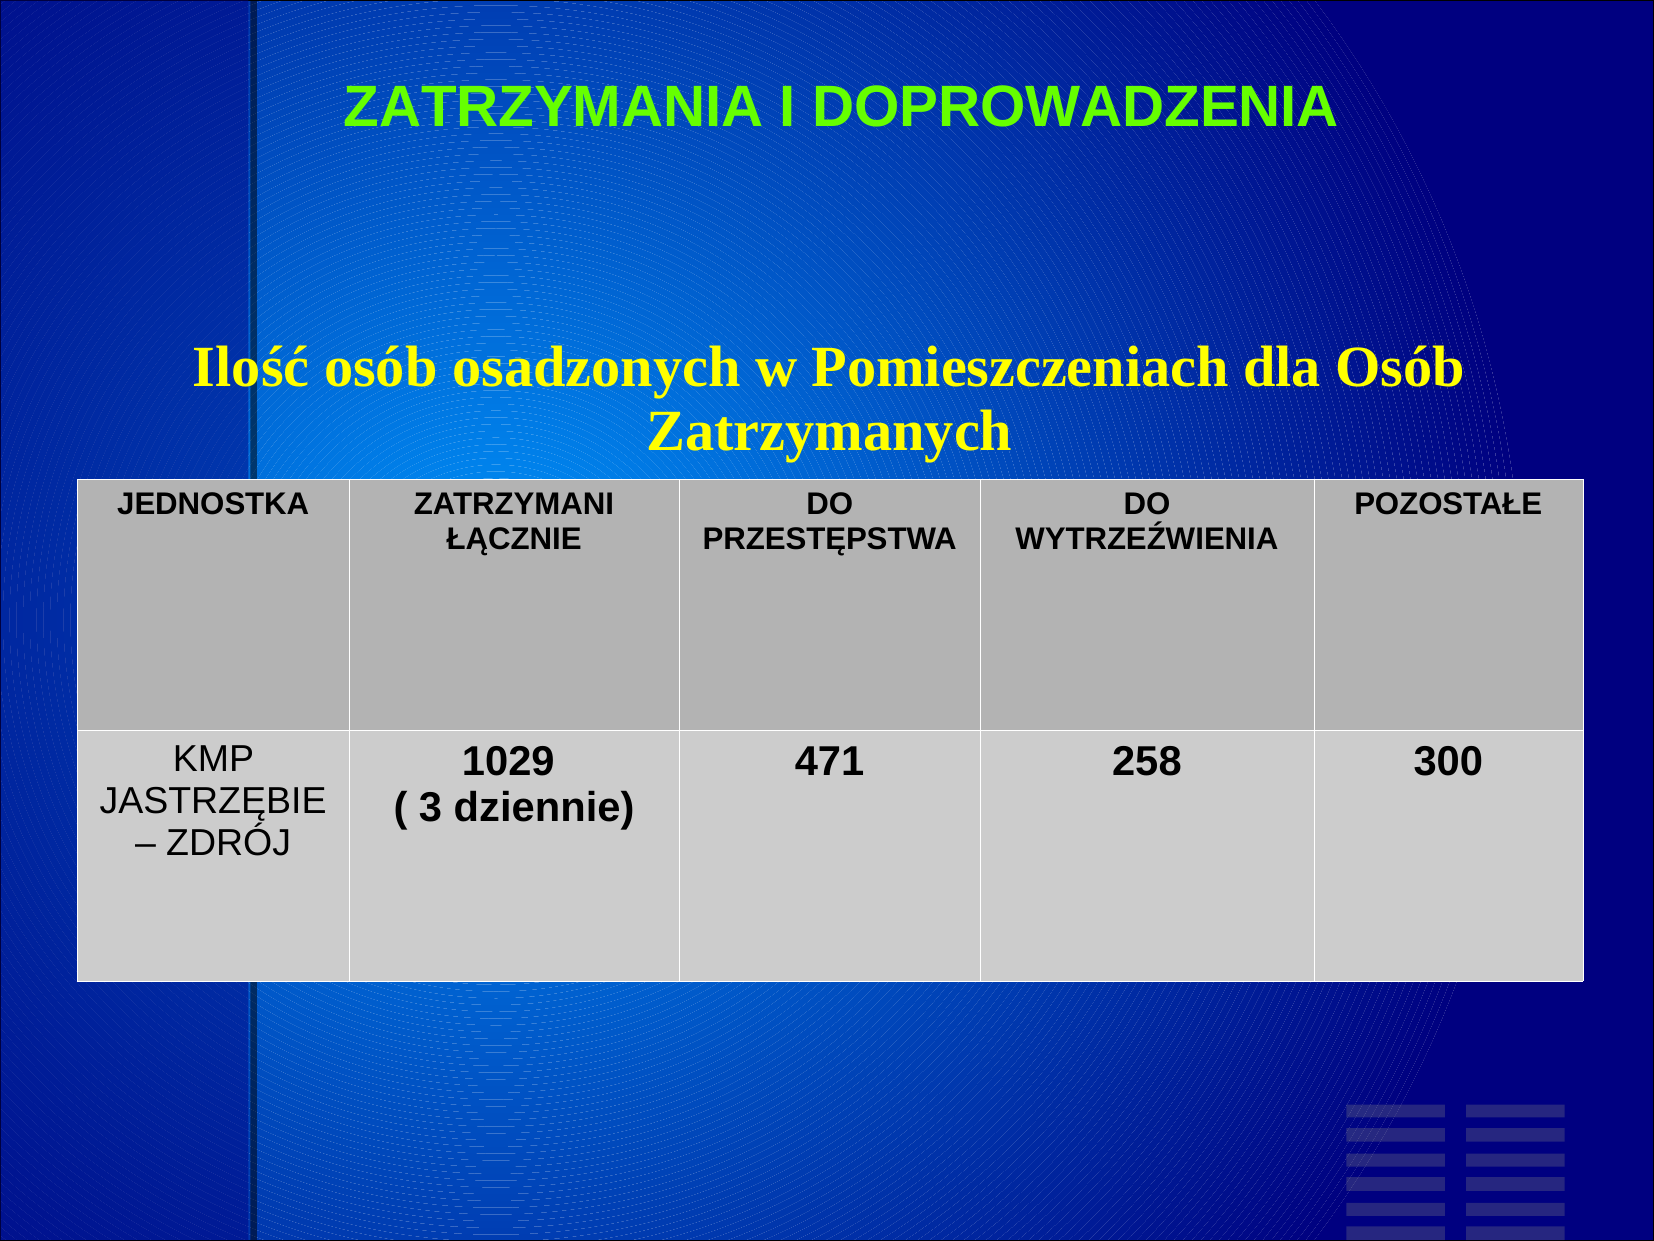

ZATRZYMANIA I DOPROWADZENIA
Ilość osób osadzonych w Pomieszczeniach dla Osób Zatrzymanych
| JEDNOSTKA | ZATRZYMANI ŁĄCZNIE | DO PRZESTĘPSTWA | DO WYTRZEŹWIENIA | POZOSTAŁE |
| --- | --- | --- | --- | --- |
| KMP JASTRZĘBIE – ZDRÓJ | 1029 ( 3 dziennie) | 471 | 258 | 300 |